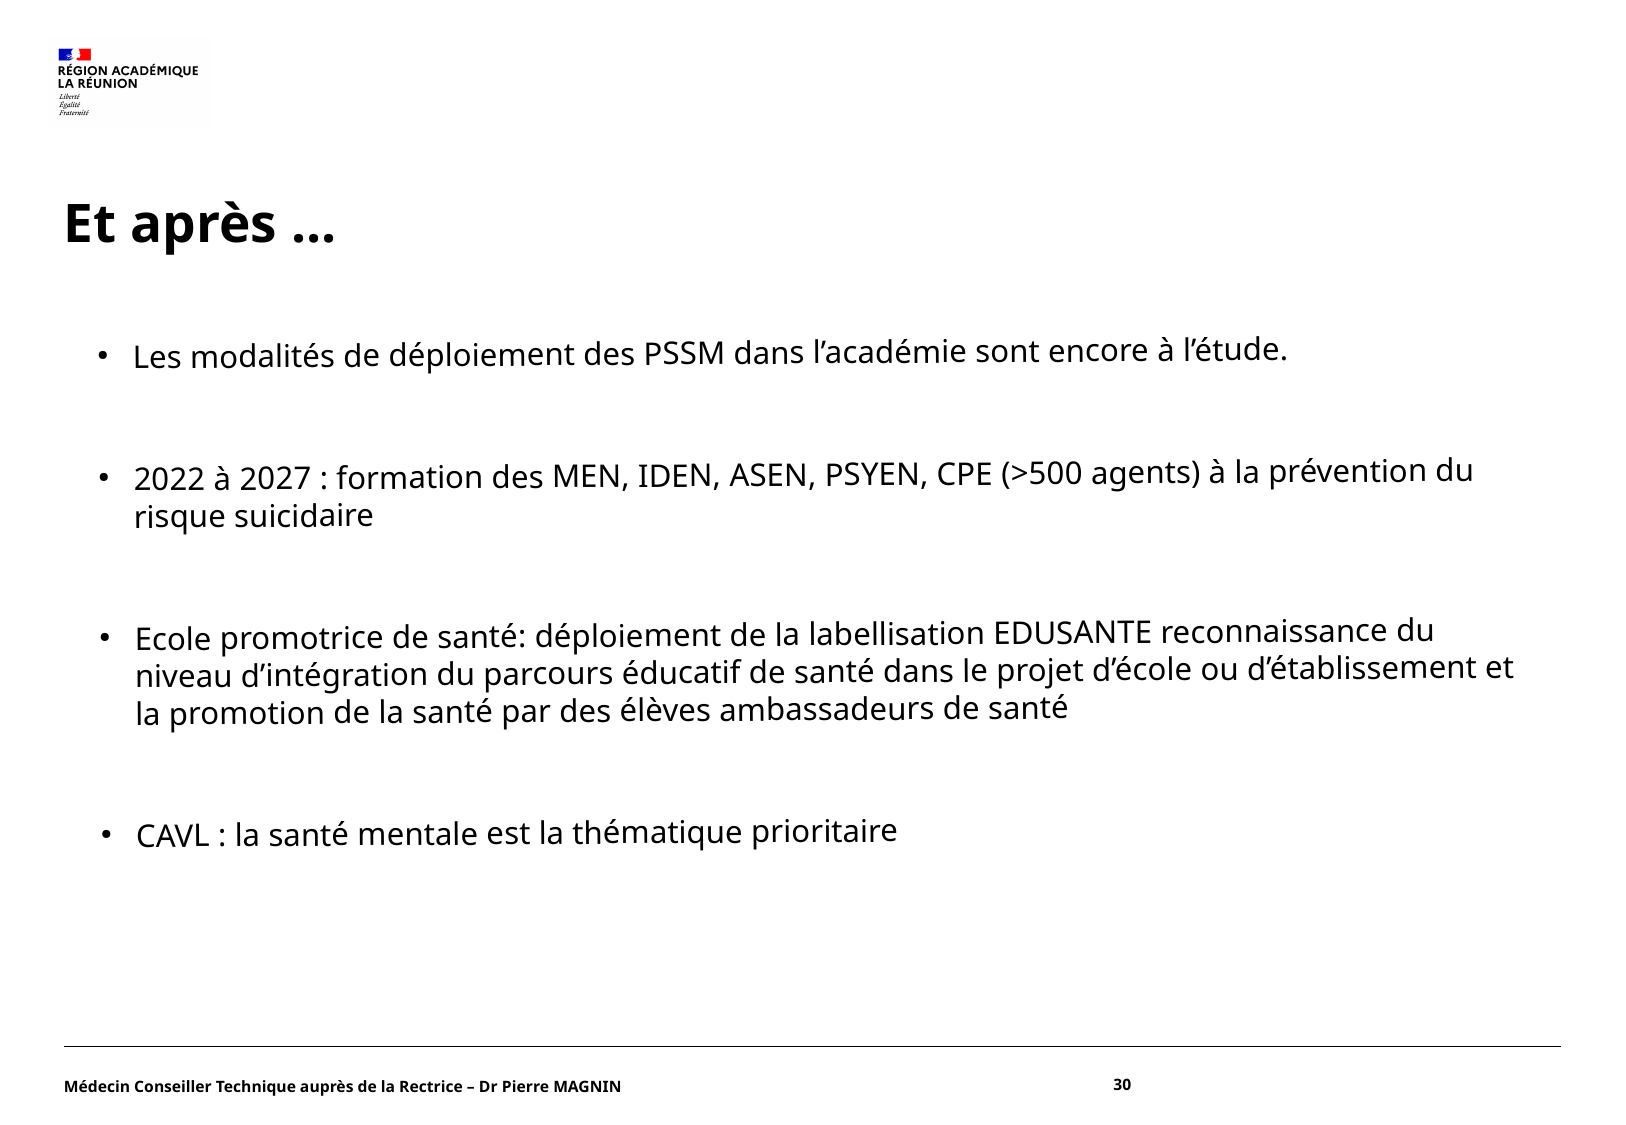

# Et après ...
Les modalités de déploiement des PSSM dans l’académie sont encore à l’étude.
2022 à 2027 : formation des MEN, IDEN, ASEN, PSYEN, CPE (>500 agents) à la prévention du risque suicidaire
Ecole promotrice de santé: déploiement de la labellisation EDUSANTE reconnaissance du niveau d’intégration du parcours éducatif de santé dans le projet d’école ou d’établissement et la promotion de la santé par des élèves ambassadeurs de santé
CAVL : la santé mentale est la thématique prioritaire
Médecin Conseiller Technique auprès de la Rectrice – Dr Pierre MAGNIN